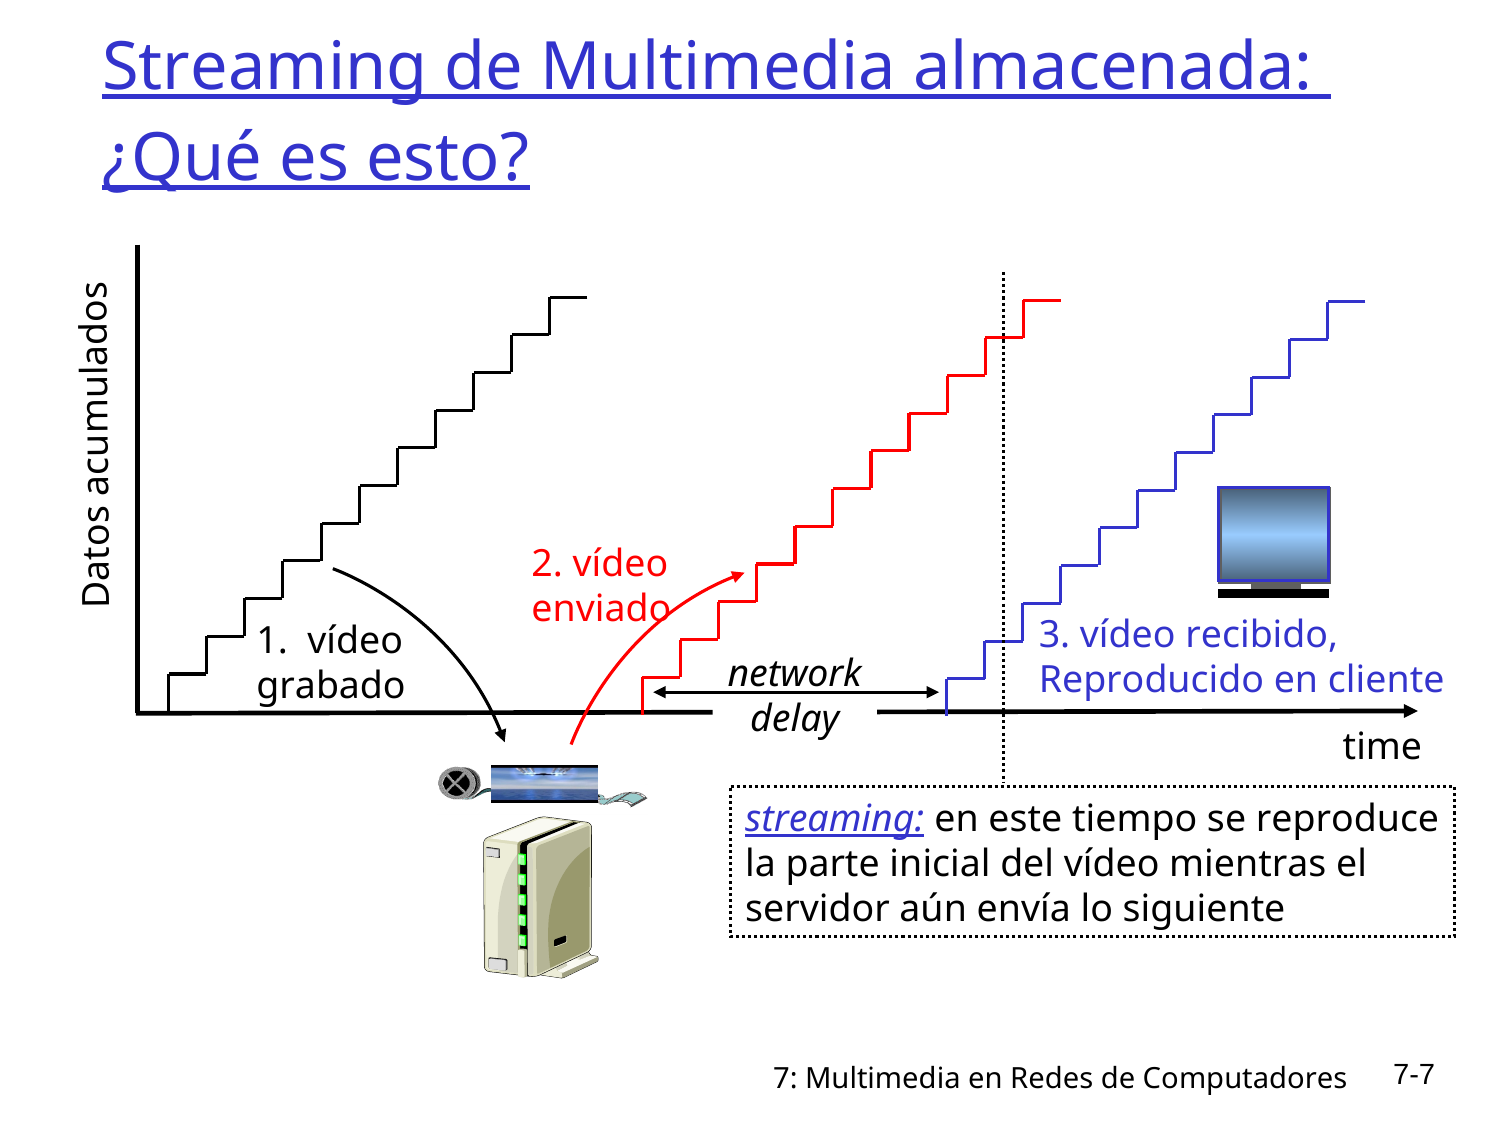

# Streaming de Multimedia almacenada: ¿Qué es esto?
streaming: en este tiempo se reproduce
la parte inicial del vídeo mientras el
servidor aún envía lo siguiente
3. vídeo recibido,
Reproducido en cliente
Datos acumulados
2. vídeo
enviado
1. vídeo
grabado
network
delay
time
7